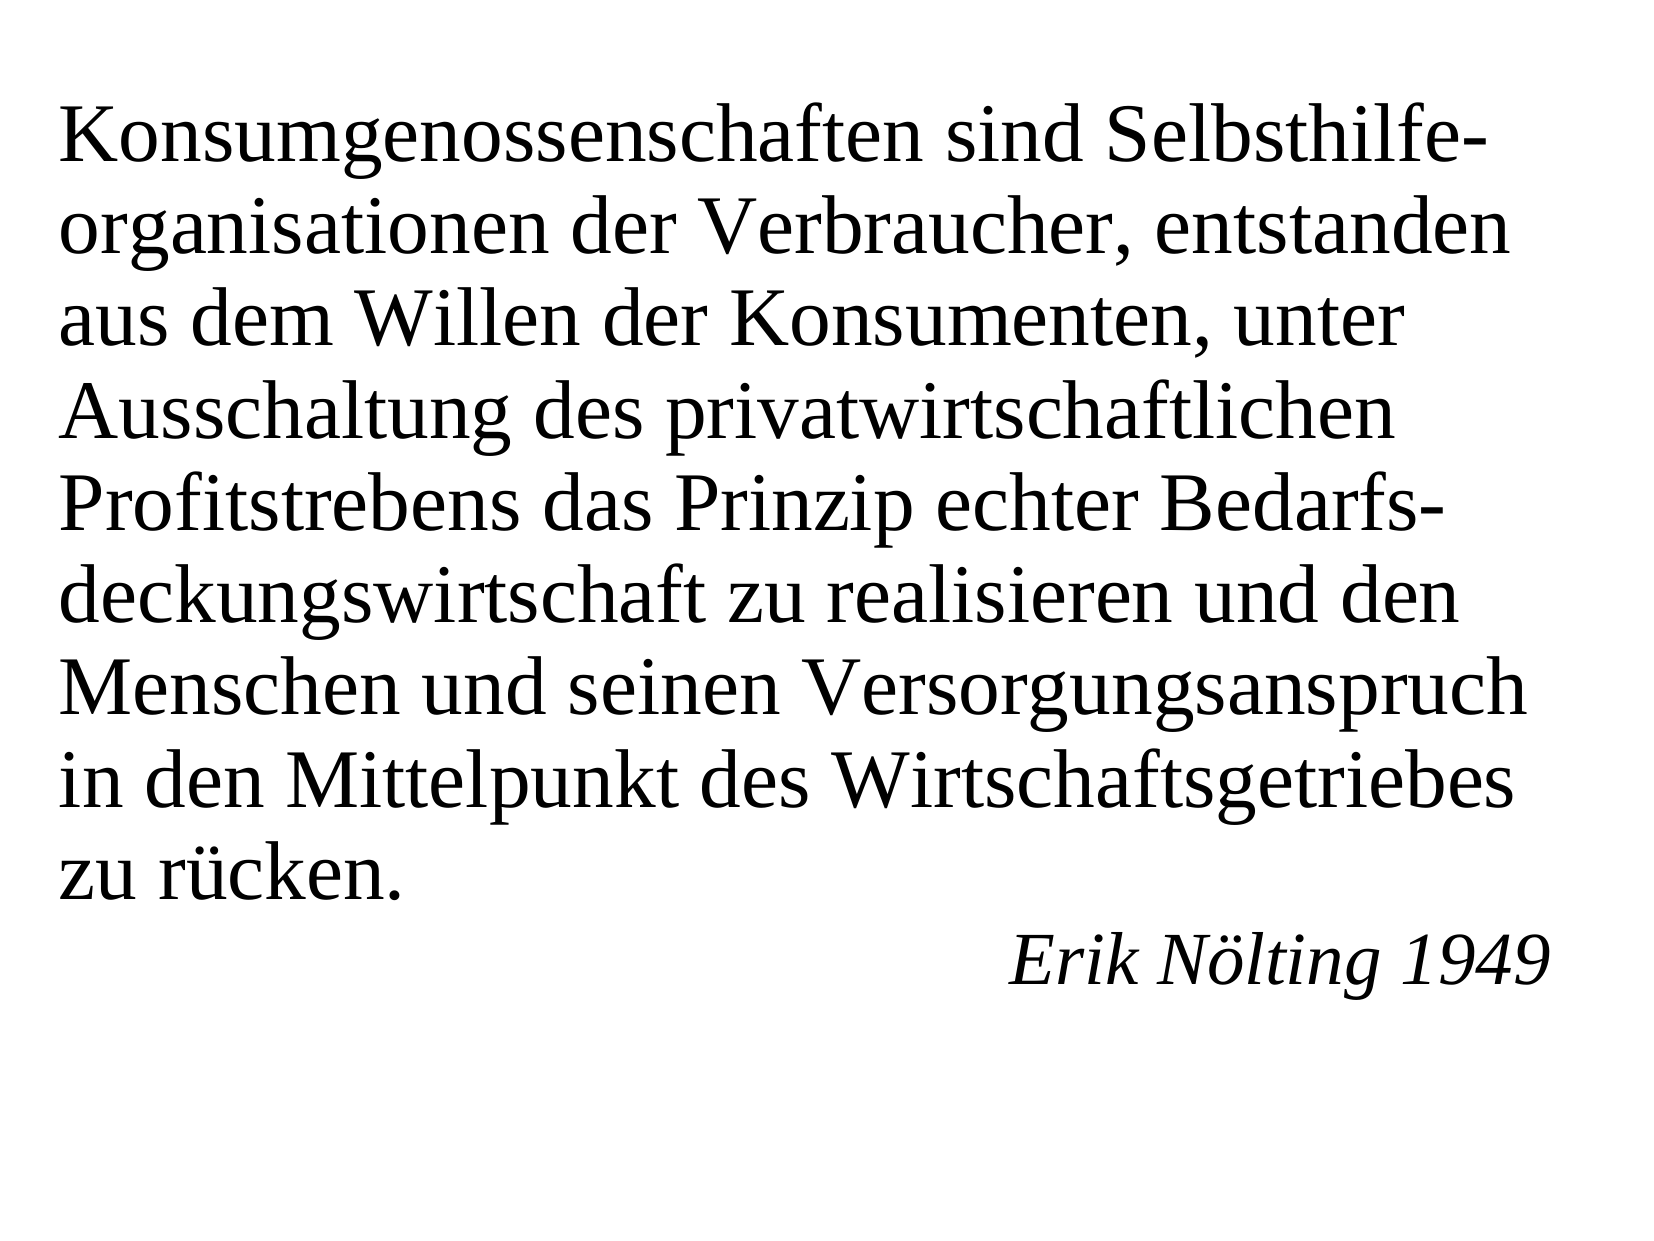

Konsumgenossenschaften sind Selbsthilfe-
organisationen der Verbraucher, entstanden
aus dem Willen der Konsumenten, unter
Ausschaltung des privatwirtschaftlichen
Profitstrebens das Prinzip echter Bedarfs-
deckungswirtschaft zu realisieren und den
Menschen und seinen Versorgungsanspruch
in den Mittelpunkt des Wirtschaftsgetriebes
zu rücken.
Erik Nölting 1949